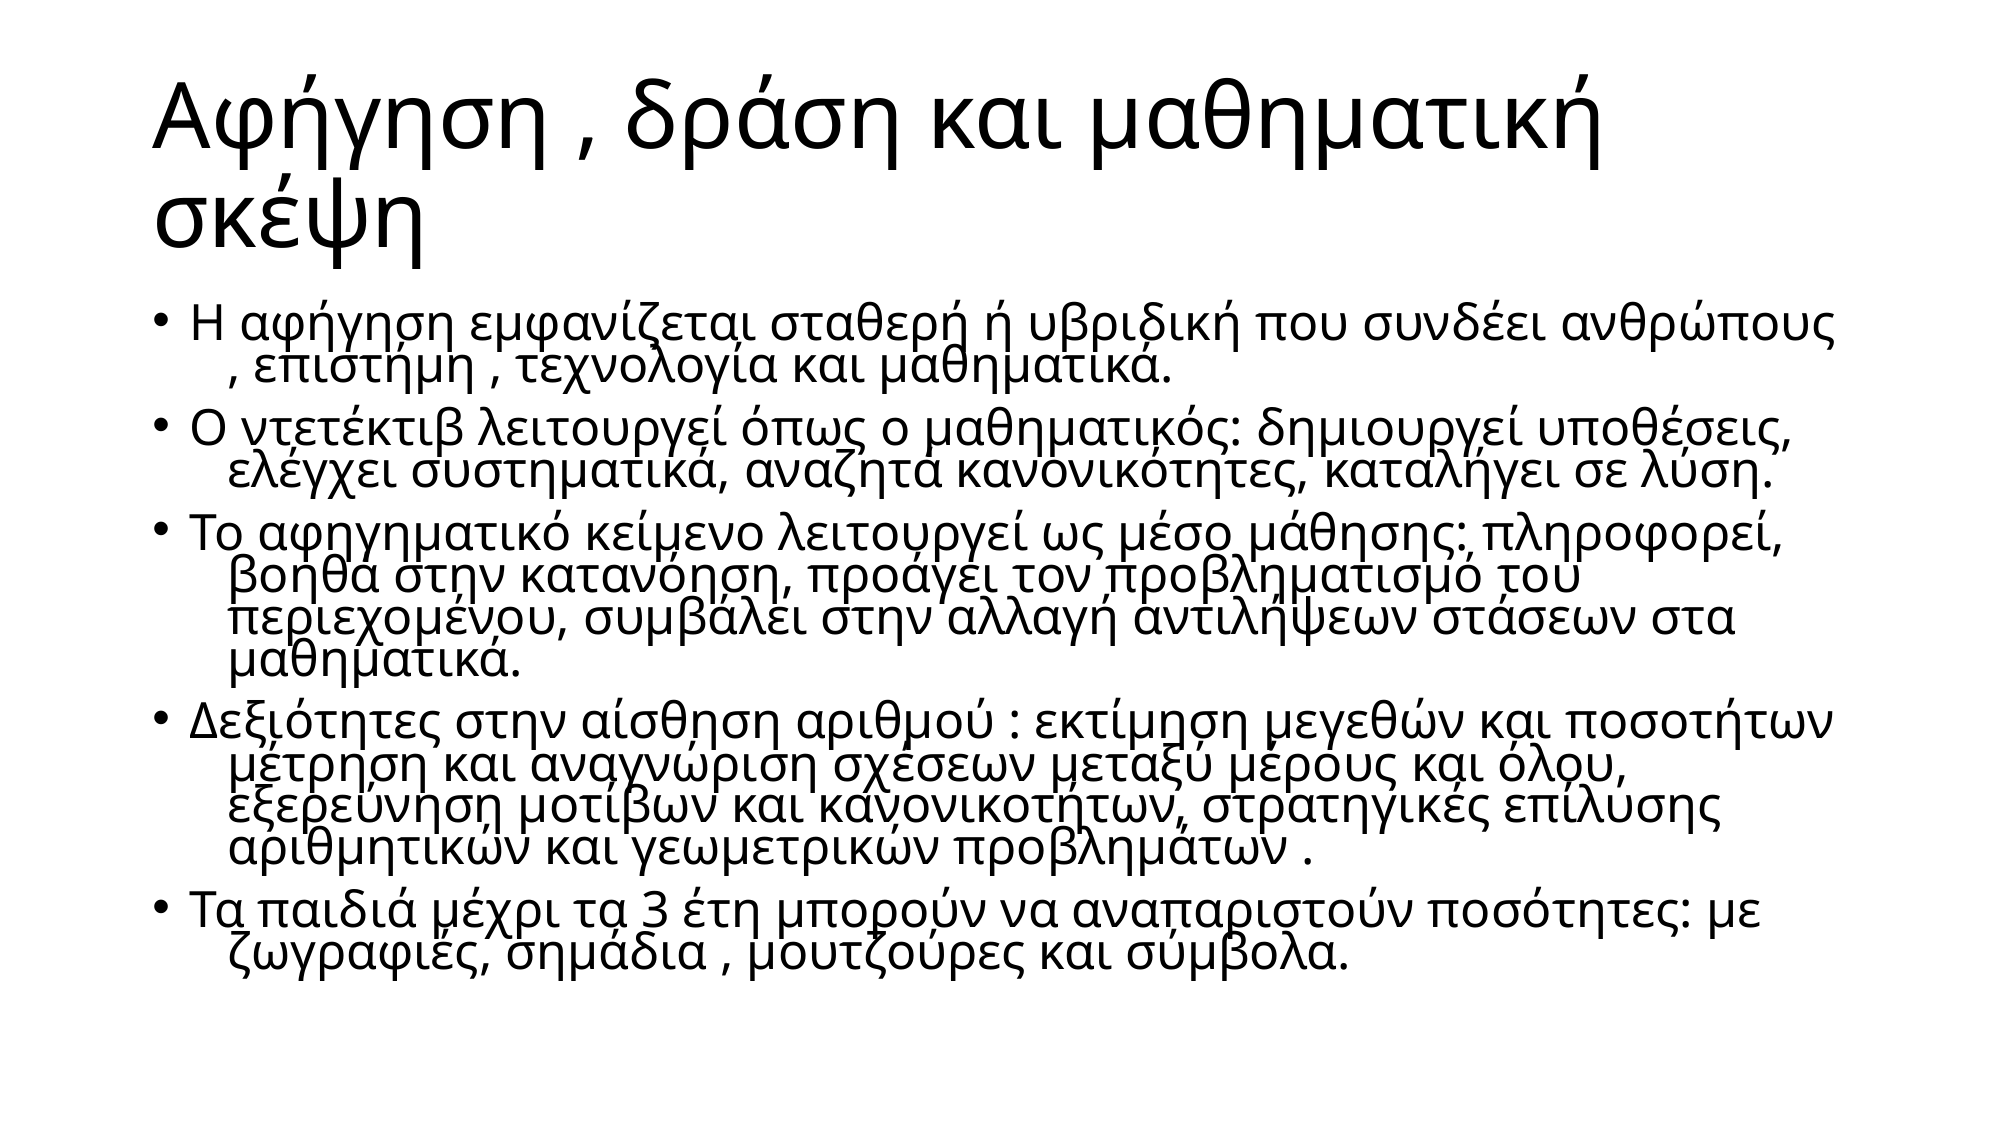

# Αφήγηση , δράση και μαθηματική σκέψη
Η αφήγηση εμφανίζεται σταθερή ή υβριδική που συνδέει ανθρώπους , επιστήμη , τεχνολογία και μαθηματικά.
Ο ντετέκτιβ λειτουργεί όπως ο μαθηματικός: δημιουργεί υποθέσεις, ελέγχει συστηματικά, αναζητά κανονικότητες, καταλήγει σε λύση.
Το αφηγηματικό κείμενο λειτουργεί ως μέσο μάθησης: πληροφορεί, βοηθά στην κατανόηση, προάγει τον προβληματισμό του περιεχομένου, συμβάλει στην αλλαγή αντιλήψεων στάσεων στα μαθηματικά.
Δεξιότητες στην αίσθηση αριθμού : εκτίμηση μεγεθών και ποσοτήτων μέτρηση και αναγνώριση σχέσεων μεταξύ μέρους και όλου, εξερεύνηση μοτίβων και κανονικοτήτων, στρατηγικές επίλυσης αριθμητικών και γεωμετρικών προβλημάτων .
Τα παιδιά μέχρι τα 3 έτη μπορούν να αναπαριστούν ποσότητες: με ζωγραφιές, σημάδια , μουτζούρες και σύμβολα.